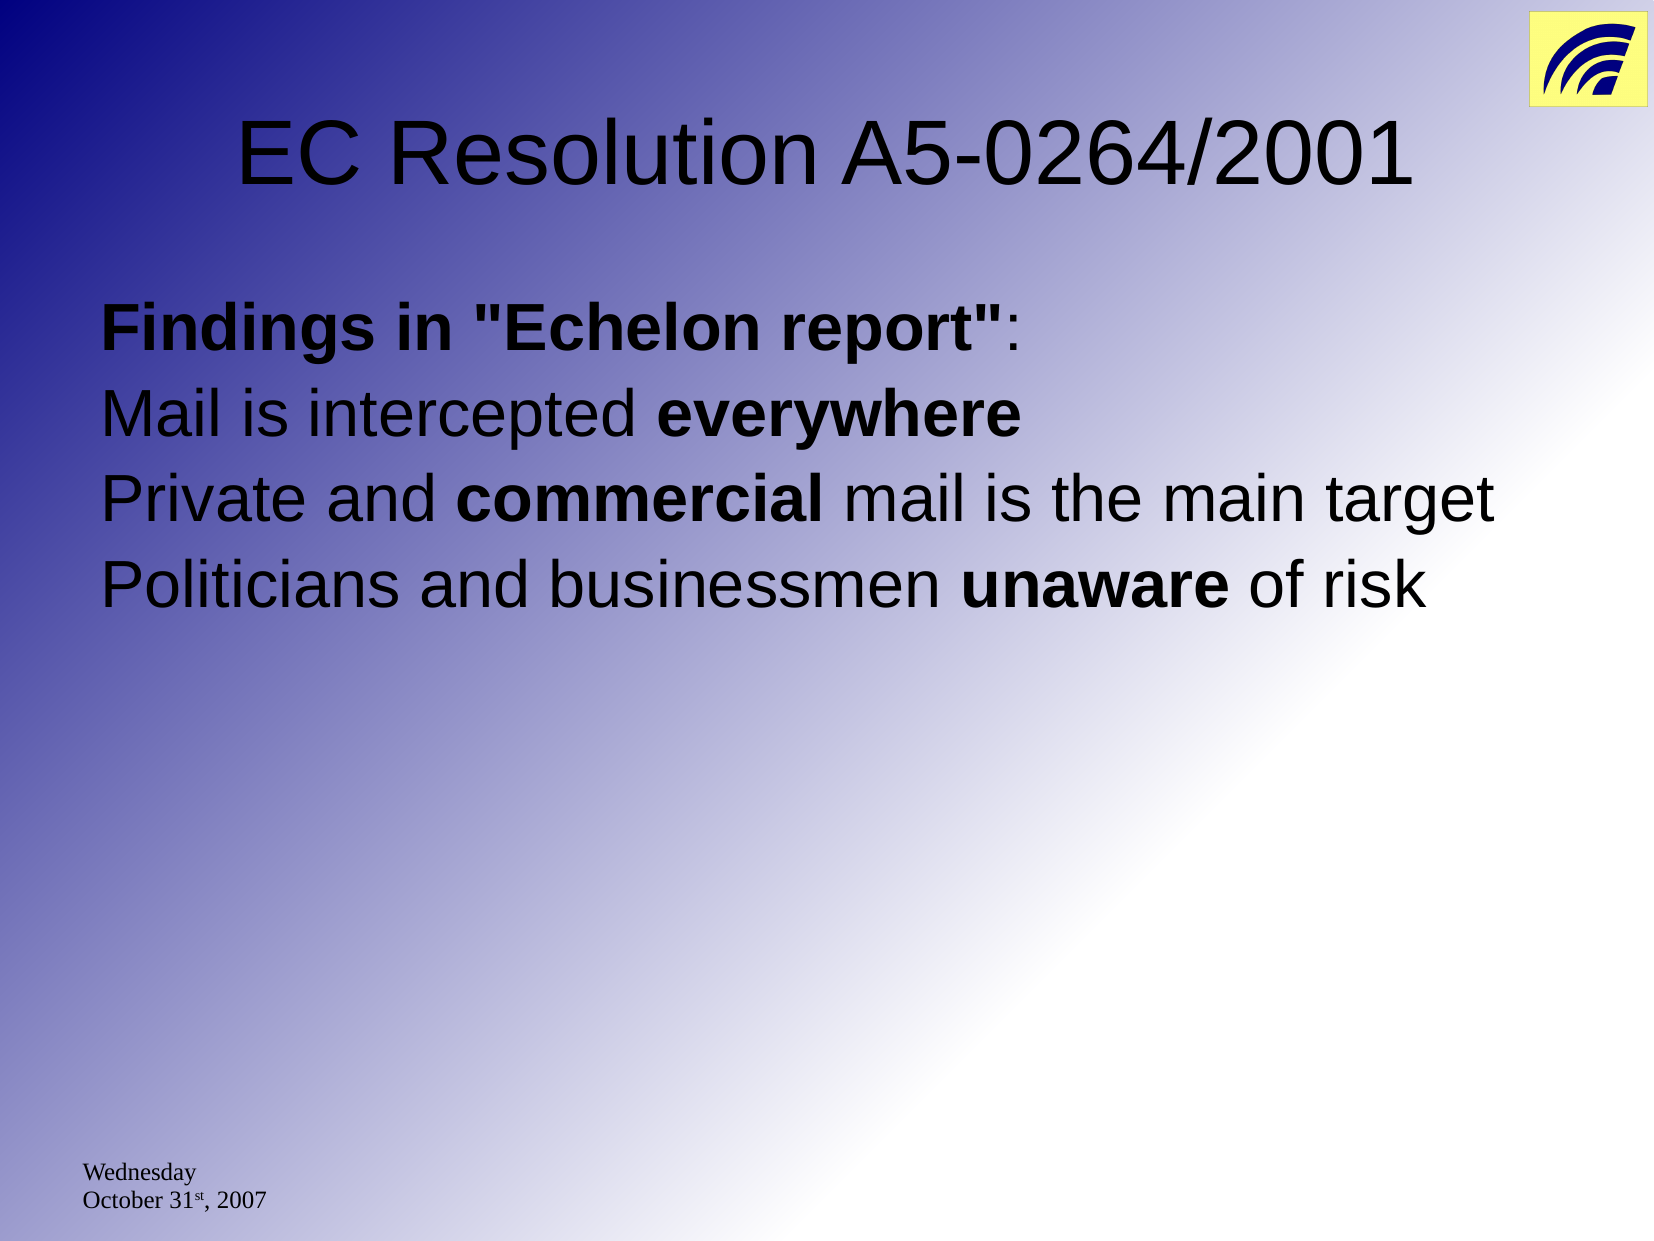

# EC Resolution A5-0264/2001
Findings in "Echelon report":
Mail is intercepted everywhere
Private and commercial mail is the main target
Politicians and businessmen unaware of risk